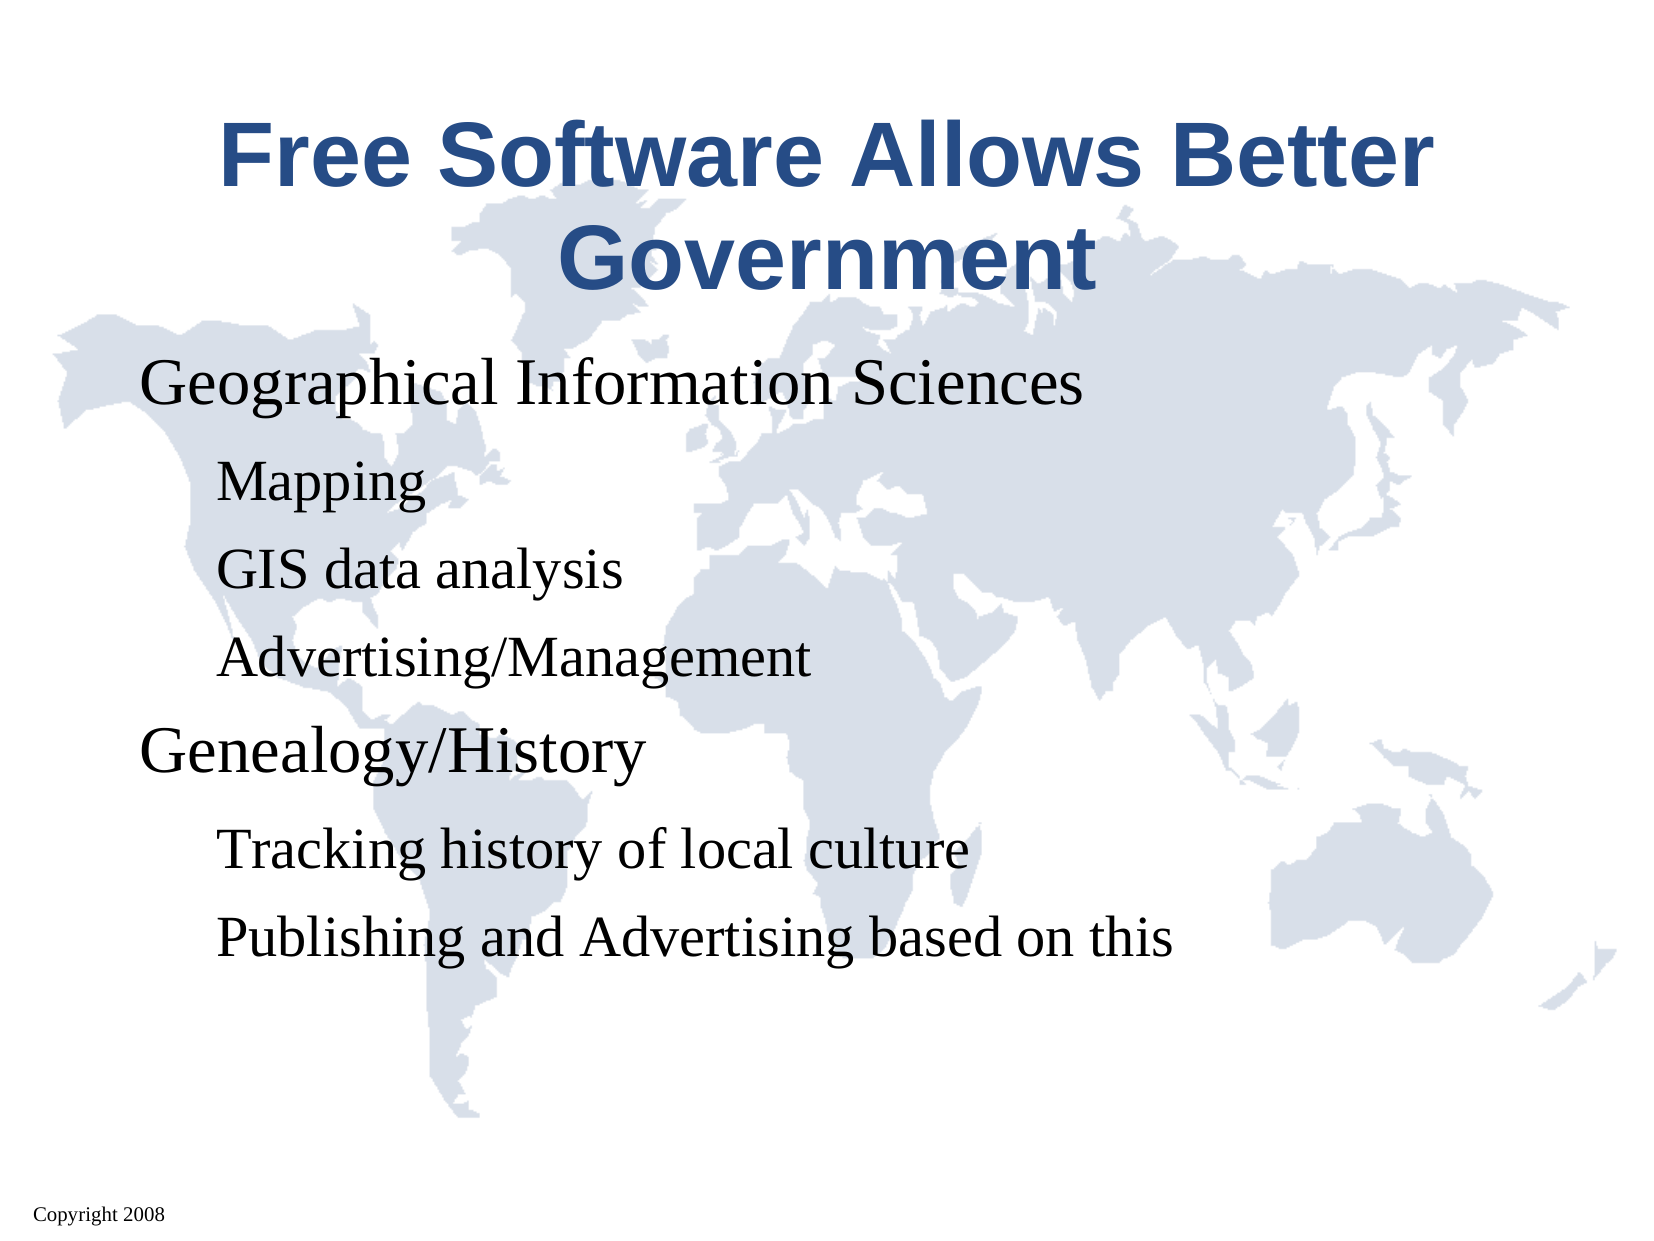

# Free Software Allows Better Government
Geographical Information Sciences
Mapping
GIS data analysis
Advertising/Management
Genealogy/History
Tracking history of local culture
Publishing and Advertising based on this